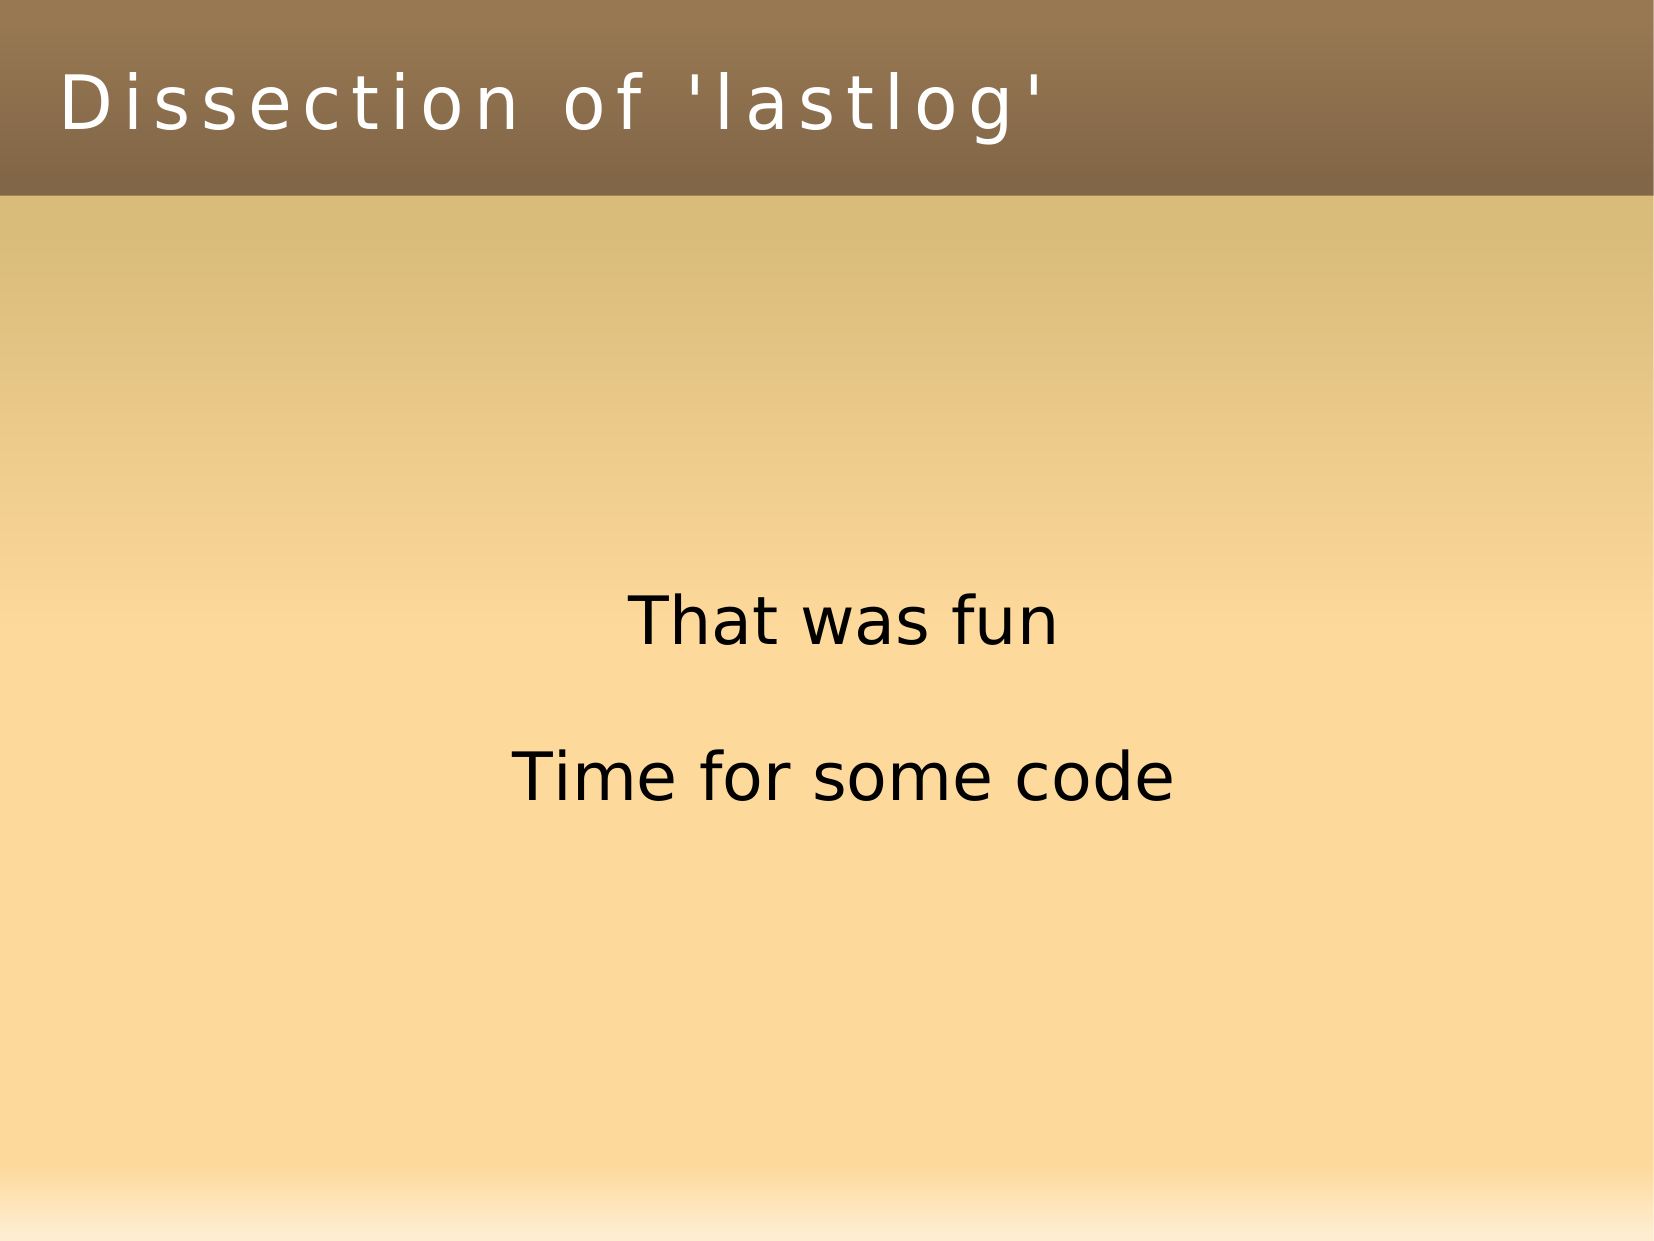

# Dissection of 'lastlog'
That was fun
Time for some code